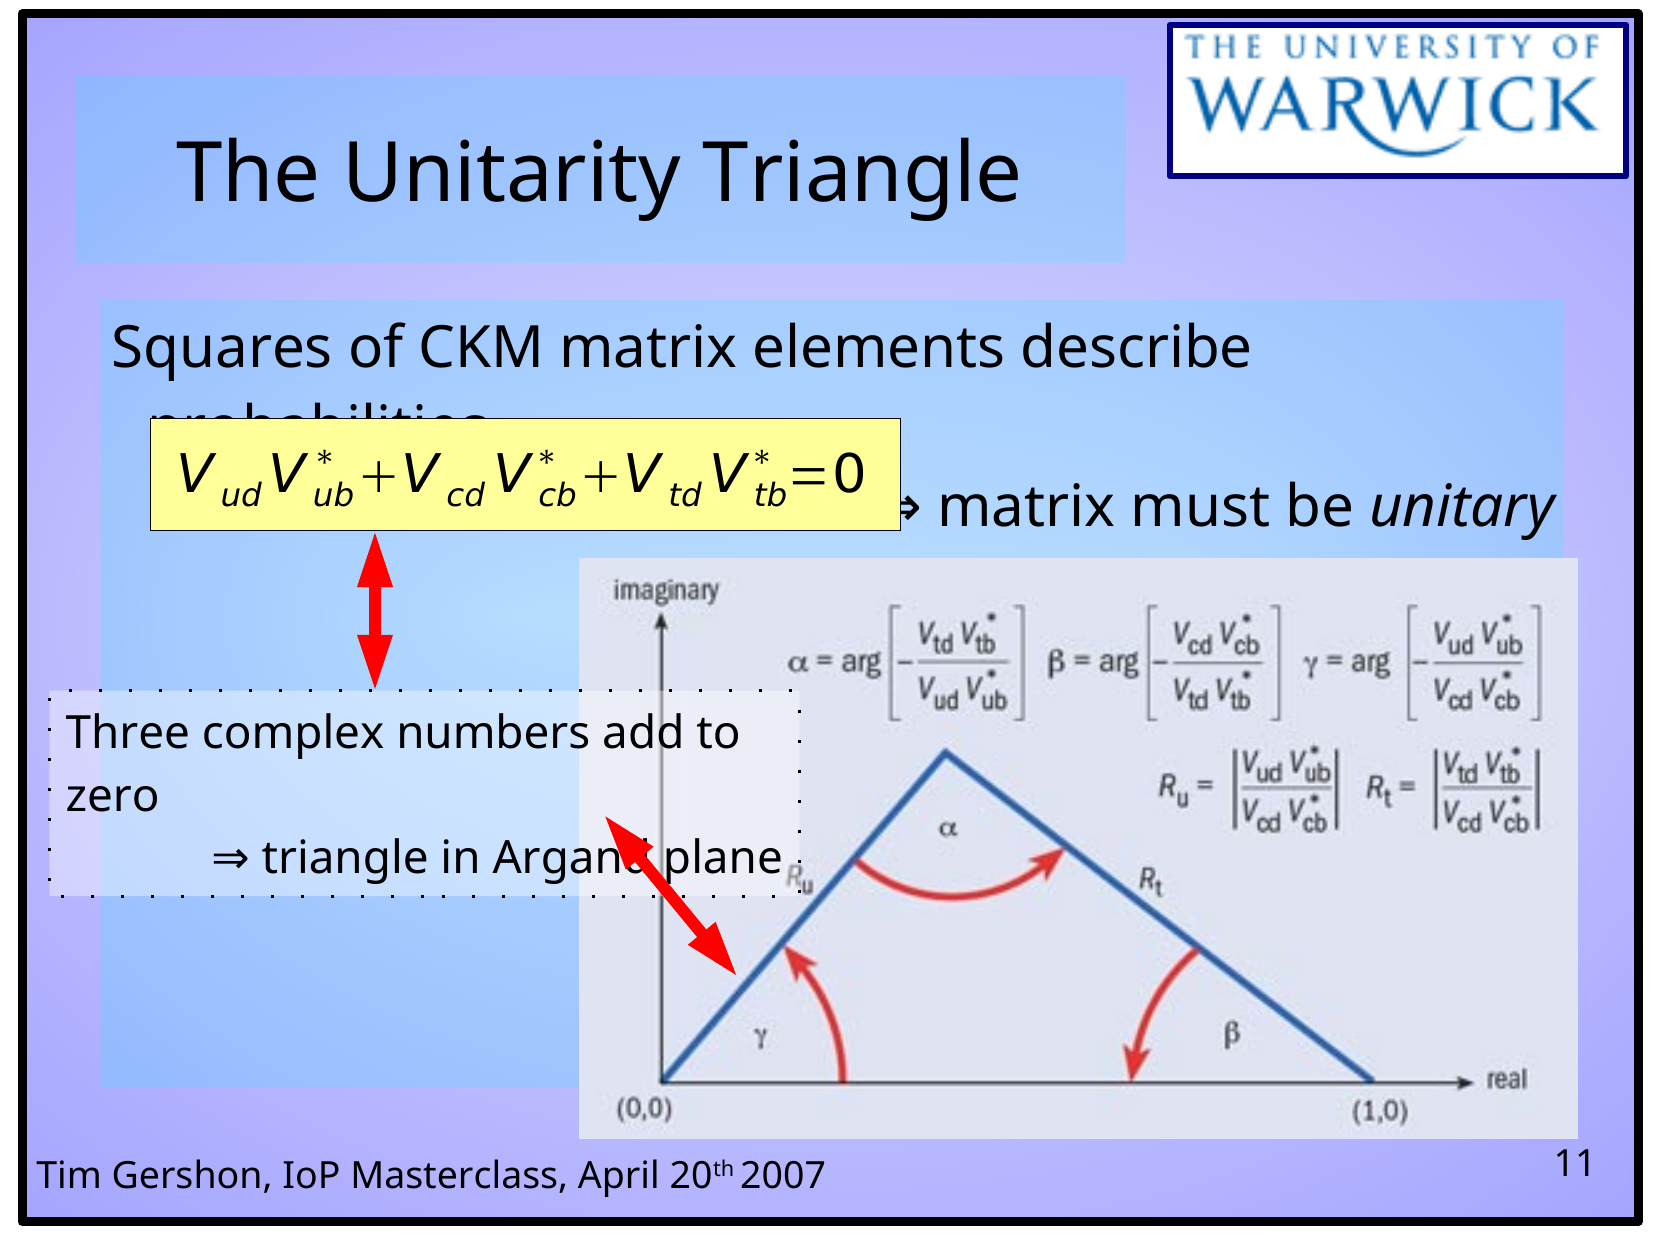

The Unitarity Triangle
Squares of CKM matrix elements describe probabilities
⇒ matrix must be unitary
Three complex numbers add to zero
⇒ triangle in Argand plane
Tim Gershon, IoP Masterclass, April 20th 2007